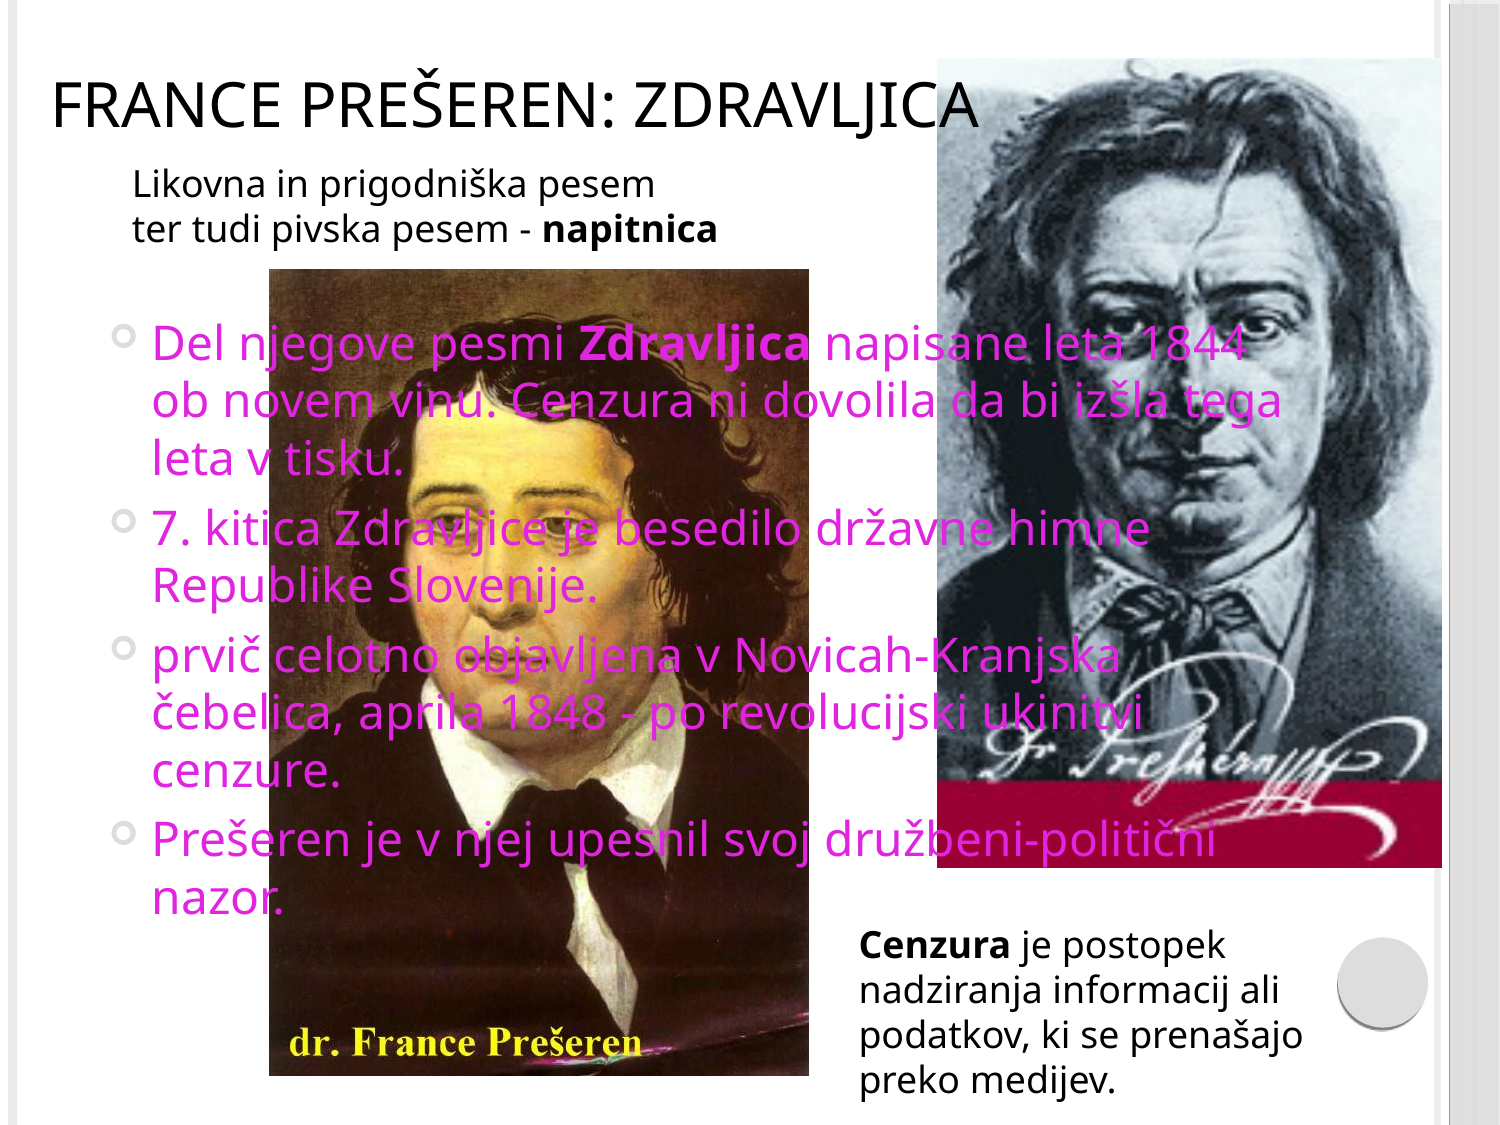

# France Prešeren: ZDRAVLJICA
Likovna in prigodniška pesem
ter tudi pivska pesem - napitnica
Del njegove pesmi Zdravljica napisane leta 1844 ob novem vinu. Cenzura ni dovolila da bi izšla tega leta v tisku.
7. kitica Zdravljice je besedilo državne himne Republike Slovenije.
prvič celotno objavljena v Novicah-Kranjska čebelica, aprila 1848 - po revolucijski ukinitvi cenzure.
Prešeren je v njej upesnil svoj družbeni-politični nazor.
Cenzura je postopek nadziranja informacij ali podatkov, ki se prenašajo preko medijev.